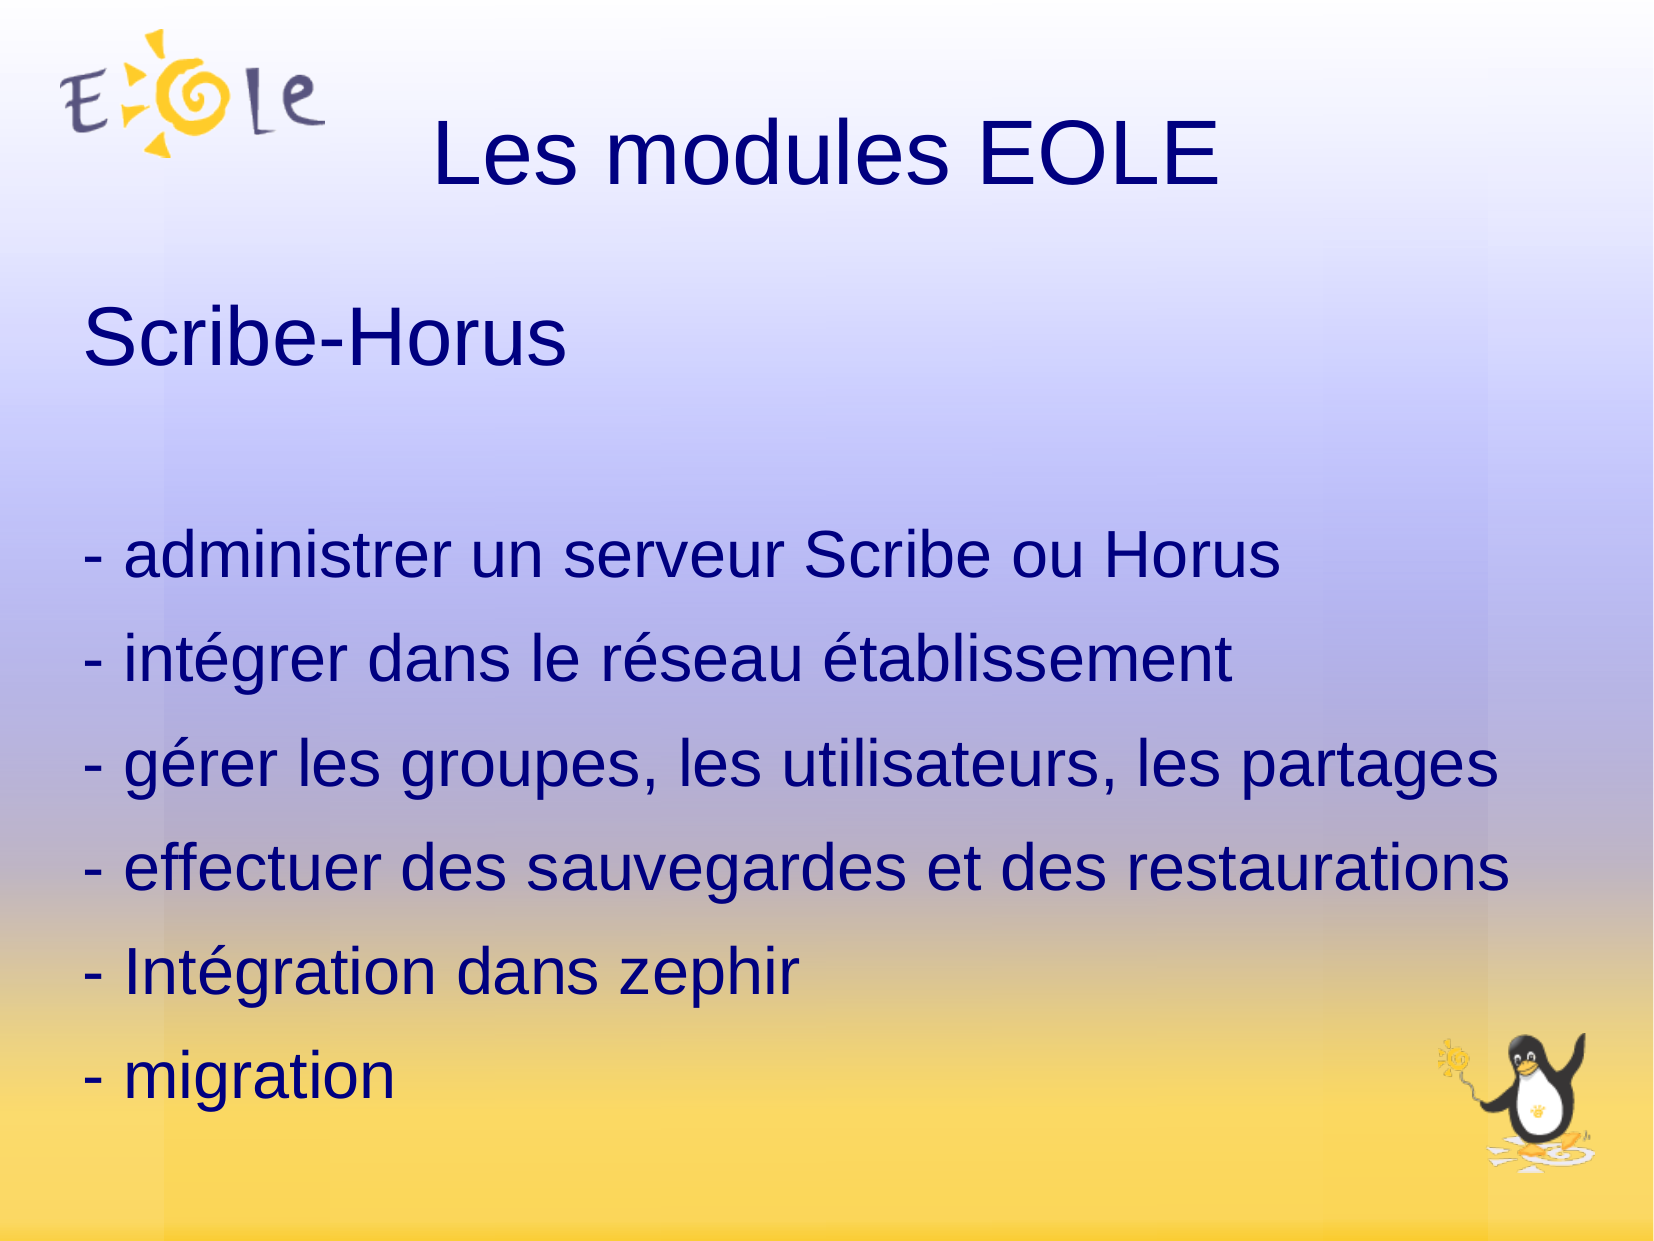

# Les modules EOLE
Scribe-Horus
- administrer un serveur Scribe ou Horus
- intégrer dans le réseau établissement
- gérer les groupes, les utilisateurs, les partages
- effectuer des sauvegardes et des restaurations
- Intégration dans zephir
- migration